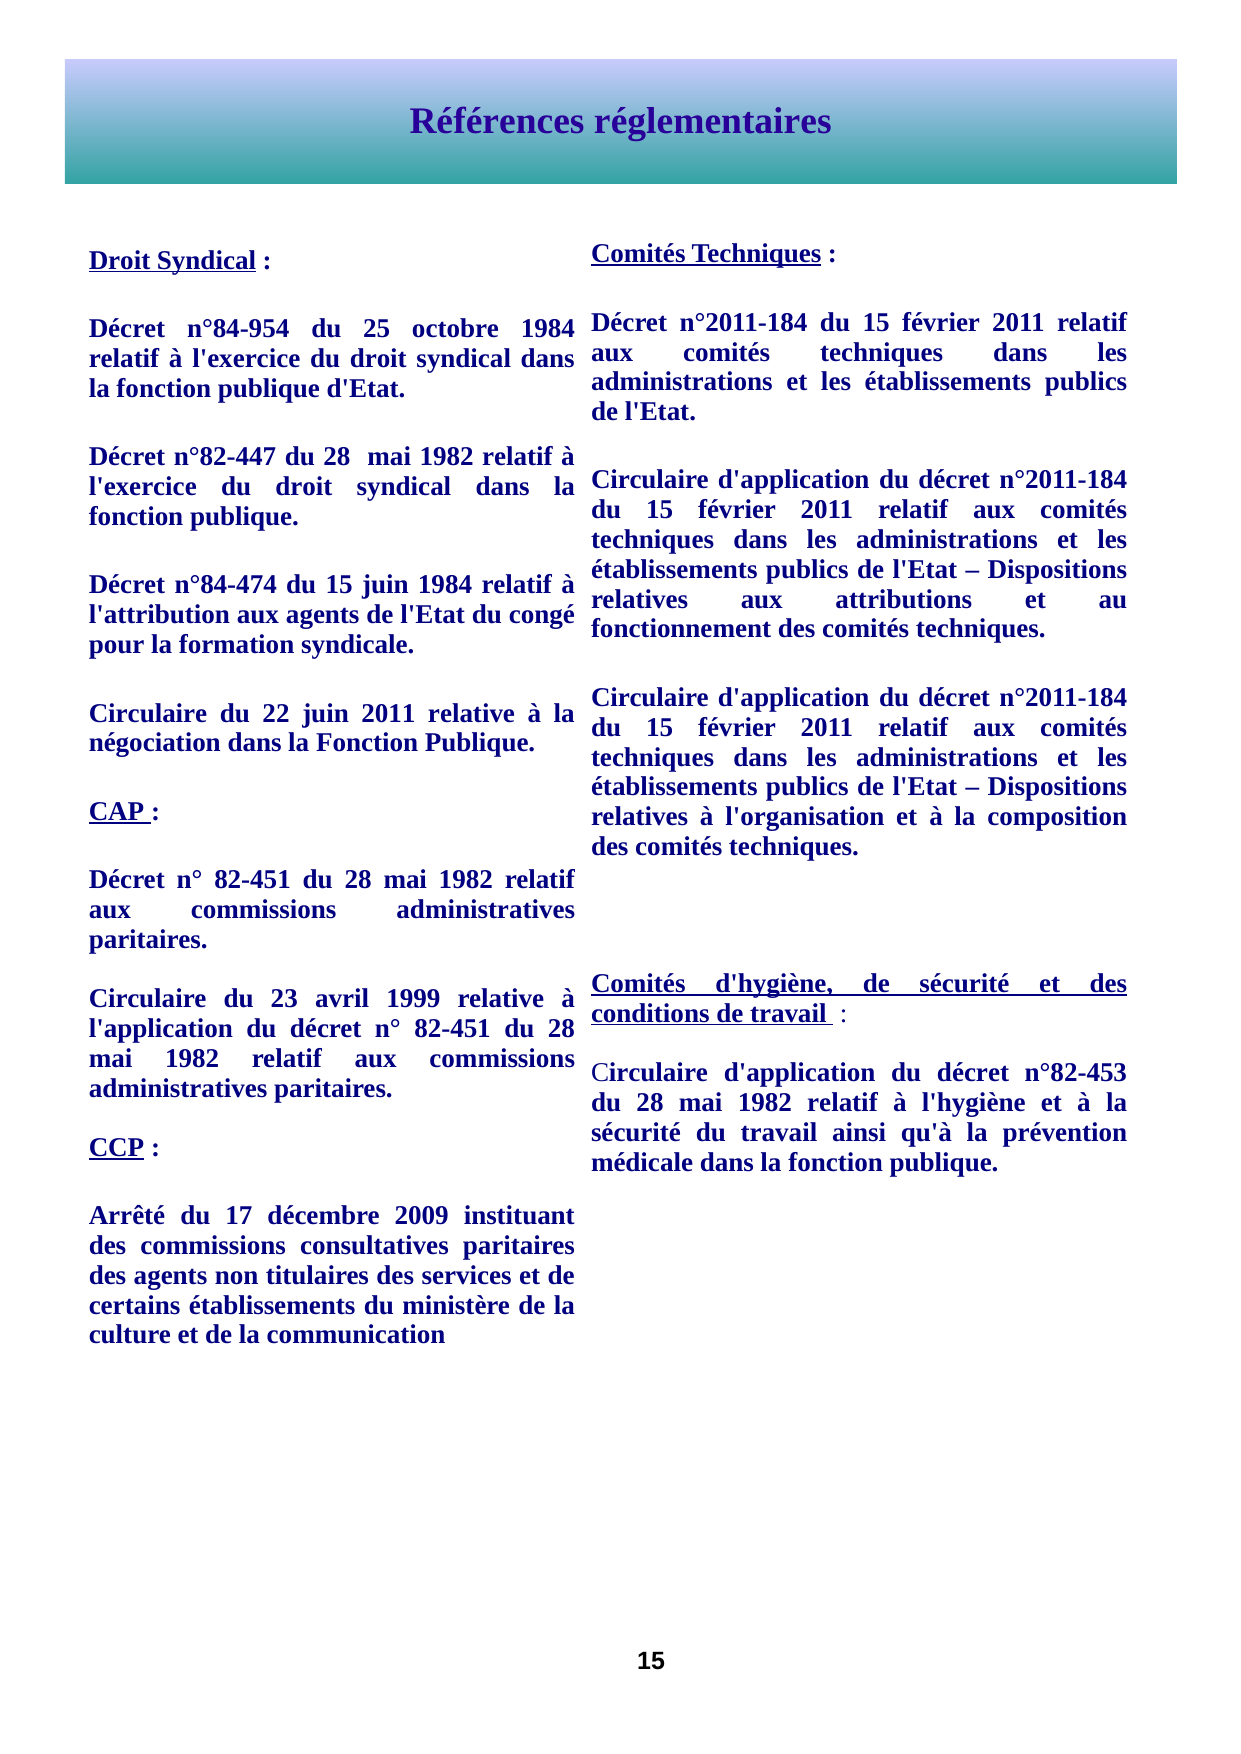

Références réglementaires
Comités Techniques :
Décret n°2011-184 du 15 février 2011 relatif aux comités techniques dans les administrations et les établissements publics de l'Etat.
Circulaire d'application du décret n°2011-184 du 15 février 2011 relatif aux comités techniques dans les administrations et les établissements publics de l'Etat – Dispositions relatives aux attributions et au fonctionnement des comités techniques.
Circulaire d'application du décret n°2011-184 du 15 février 2011 relatif aux comités techniques dans les administrations et les établissements publics de l'Etat – Dispositions relatives à l'organisation et à la composition des comités techniques.
Comités d'hygiène, de sécurité et des conditions de travail  :
Circulaire d'application du décret n°82-453 du 28 mai 1982 relatif à l'hygiène et à la sécurité du travail ainsi qu'à la prévention médicale dans la fonction publique.
# Droit Syndical :
Décret n°84-954 du 25 octobre 1984 relatif à l'exercice du droit syndical dans la fonction publique d'Etat.
Décret n°82-447 du 28 mai 1982 relatif à l'exercice du droit syndical dans la fonction publique.
Décret n°84-474 du 15 juin 1984 relatif à l'attribution aux agents de l'Etat du congé pour la formation syndicale.
Circulaire du 22 juin 2011 relative à la négociation dans la Fonction Publique.
CAP :
Décret n° 82-451 du 28 mai 1982 relatif aux commissions administratives paritaires.
Circulaire du 23 avril 1999 relative à l'application du décret n° 82-451 du 28 mai 1982 relatif aux commissions administratives paritaires.
CCP :
Arrêté du 17 décembre 2009 instituant des commissions consultatives paritaires des agents non titulaires des services et de certains établissements du ministère de la culture et de la communication
15
15